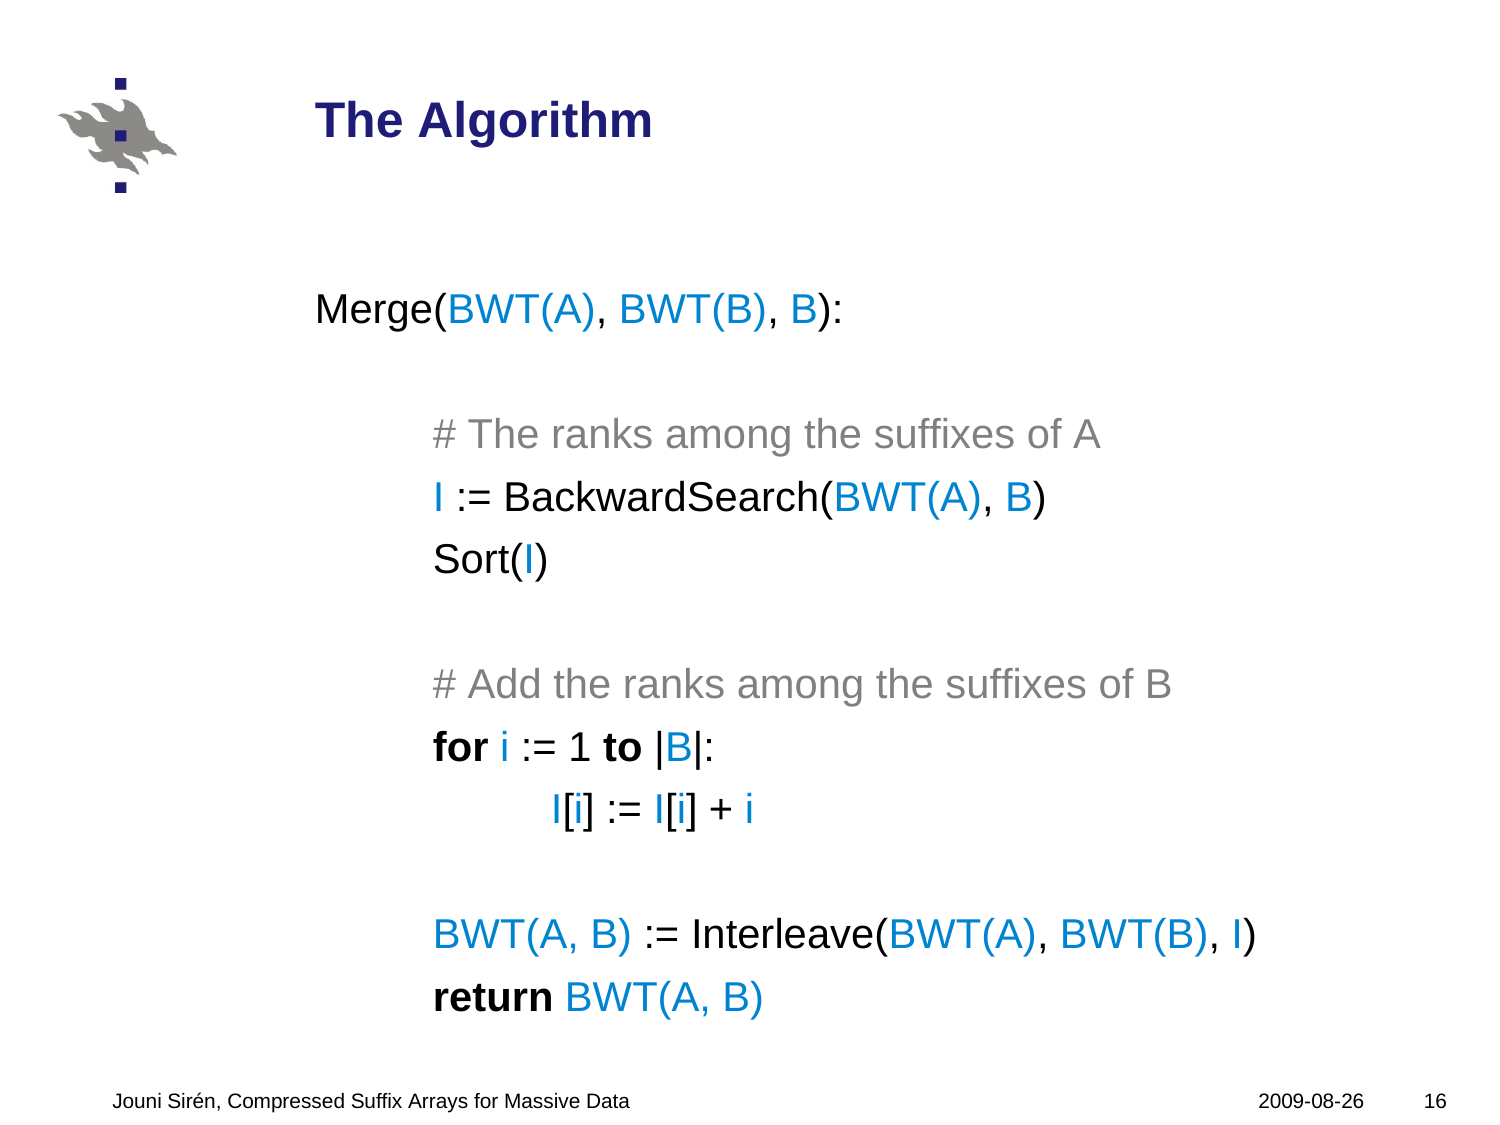

# The Algorithm
Merge(BWT(A), BWT(B), B):
# The ranks among the suffixes of A
I := BackwardSearch(BWT(A), B)
Sort(I)
# Add the ranks among the suffixes of B
for i := 1 to |B|:
I[i] := I[i] + i
BWT(A, B) := Interleave(BWT(A), BWT(B), I)
return BWT(A, B)
Jouni Sirén, Compressed Suffix Arrays for Massive Data
2009-08-26
16